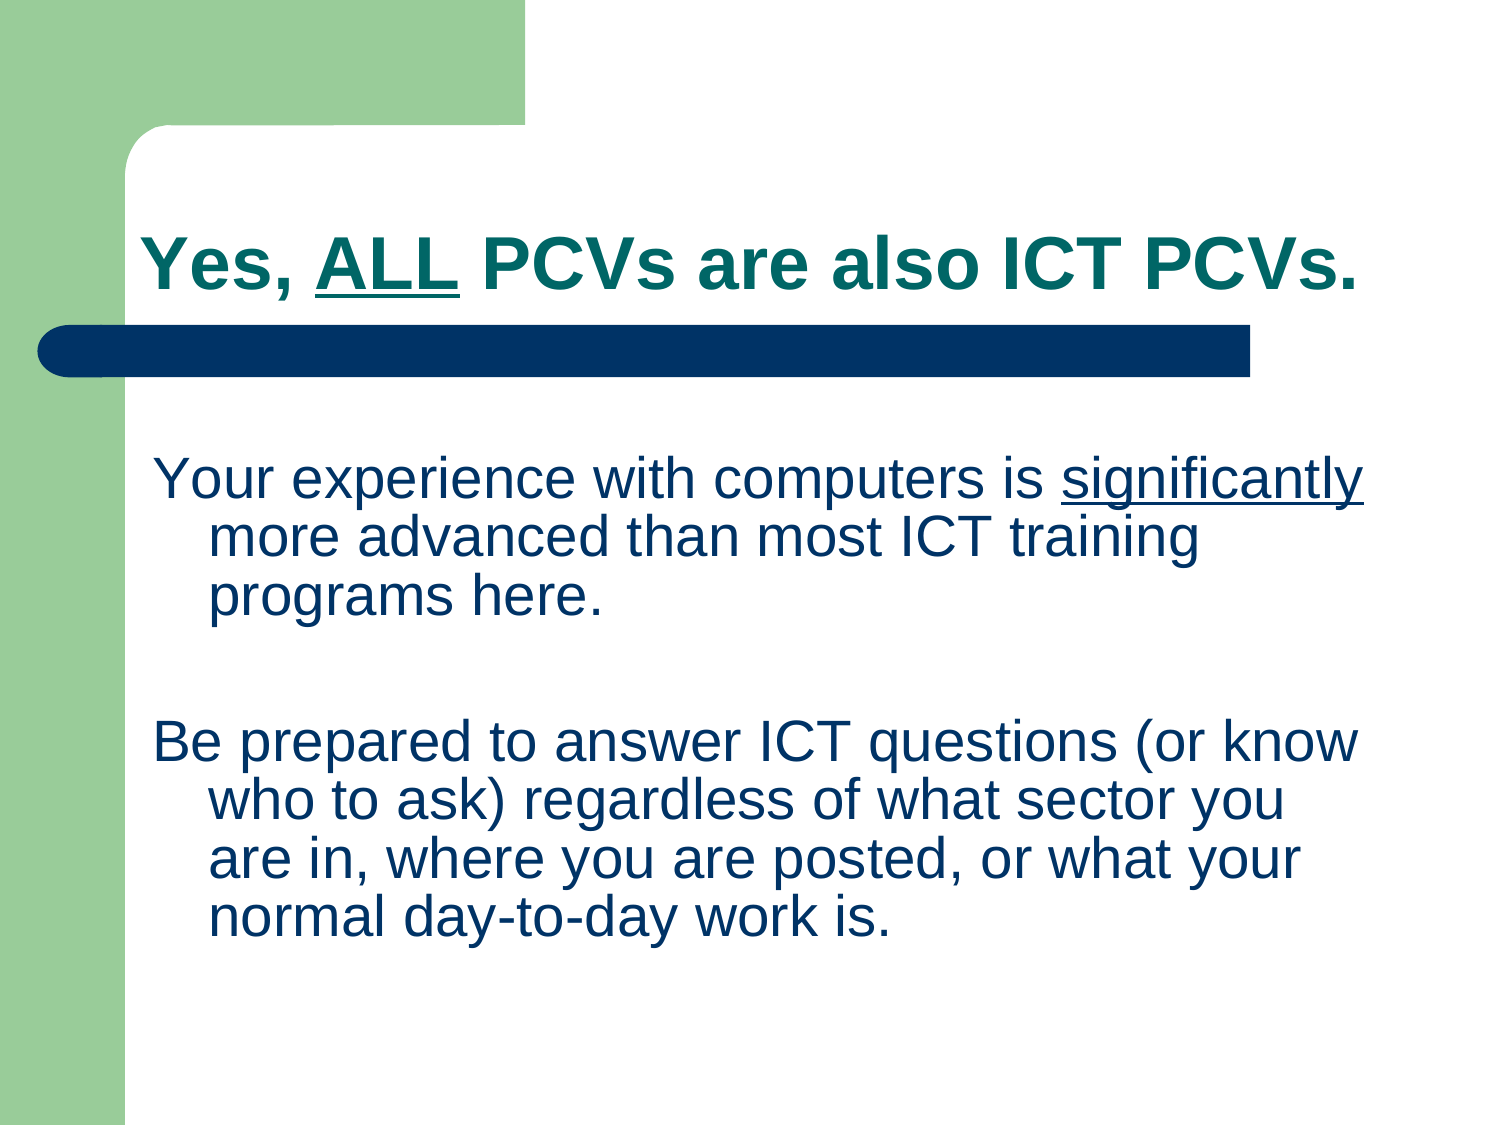

# Yes, ALL PCVs are also ICT PCVs.
Your experience with computers is significantly more advanced than most ICT training programs here.
Be prepared to answer ICT questions (or know who to ask) regardless of what sector you are in, where you are posted, or what your normal day-to-day work is.